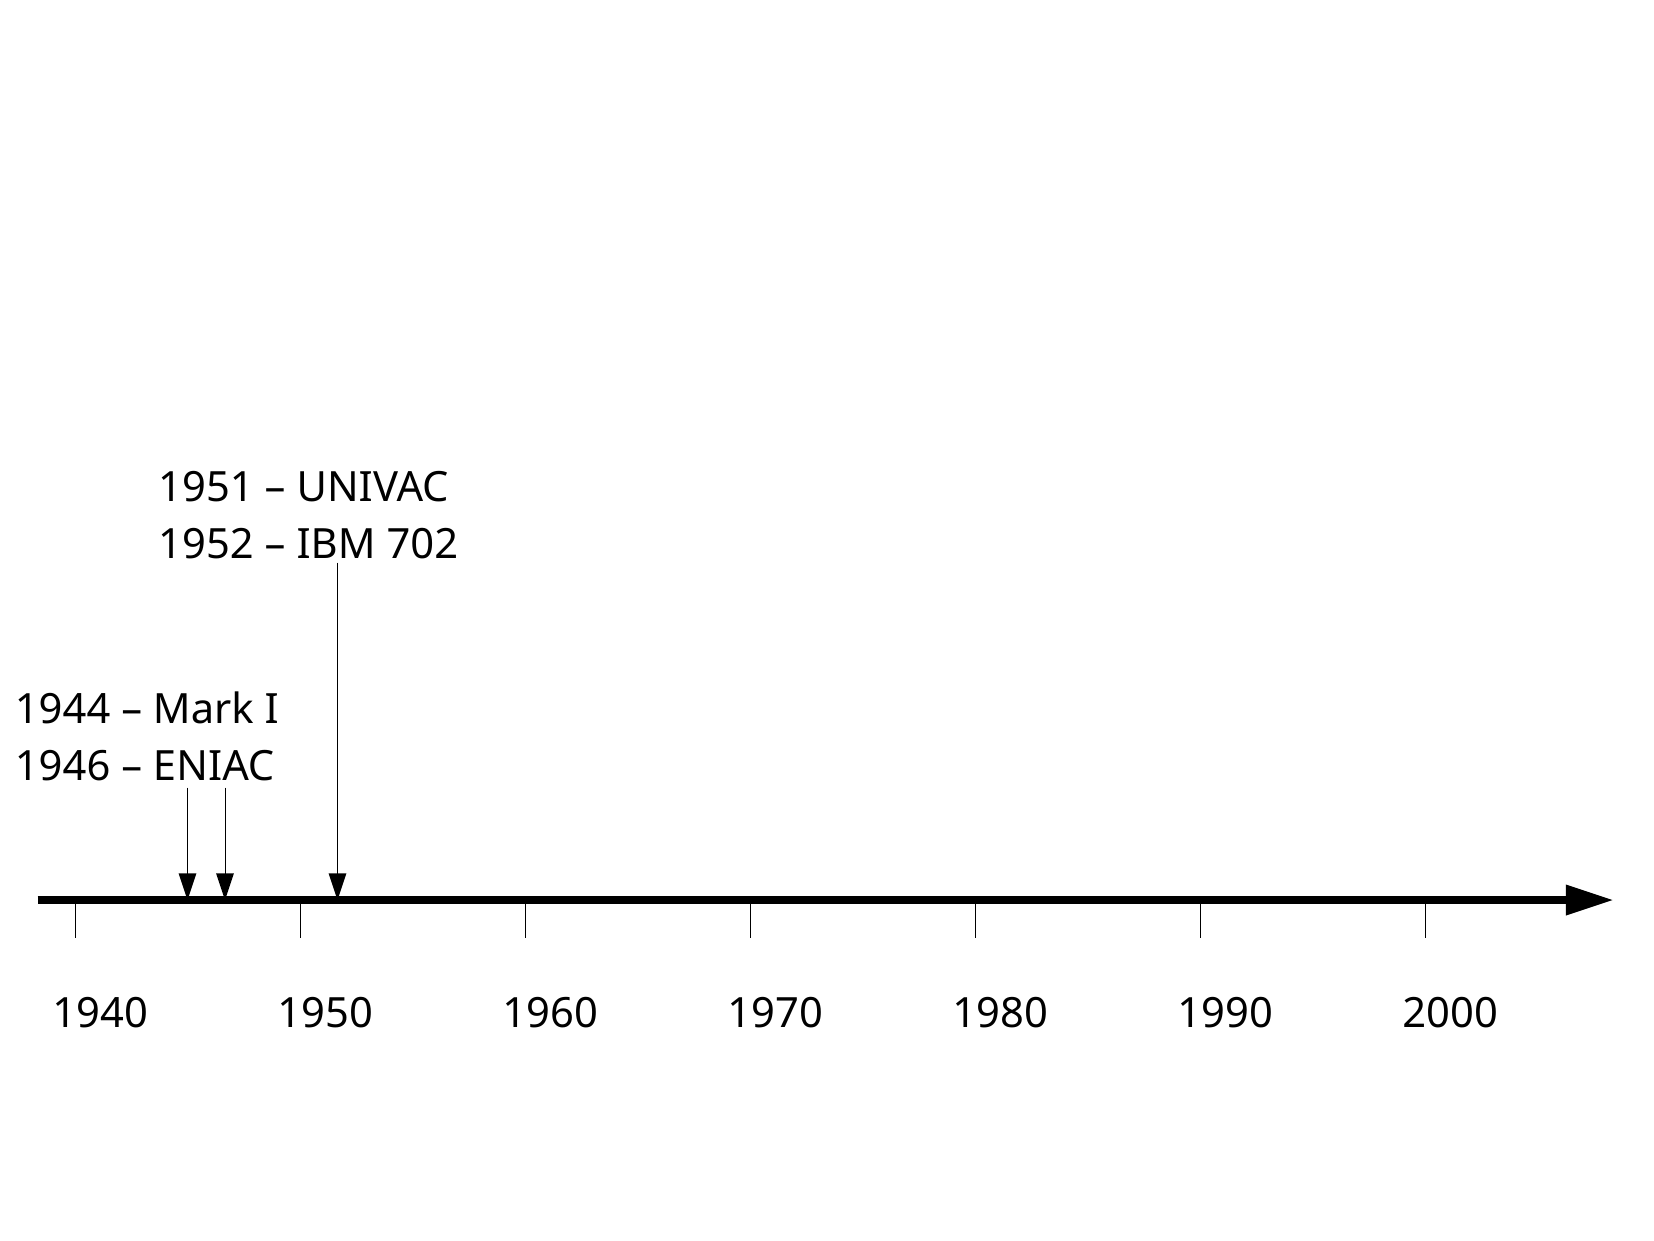

1951 – UNIVAC
1952 – IBM 702
1944 – Mark I
1946 – ENIAC
1940
1950
1960
1970
1980
1990
2000